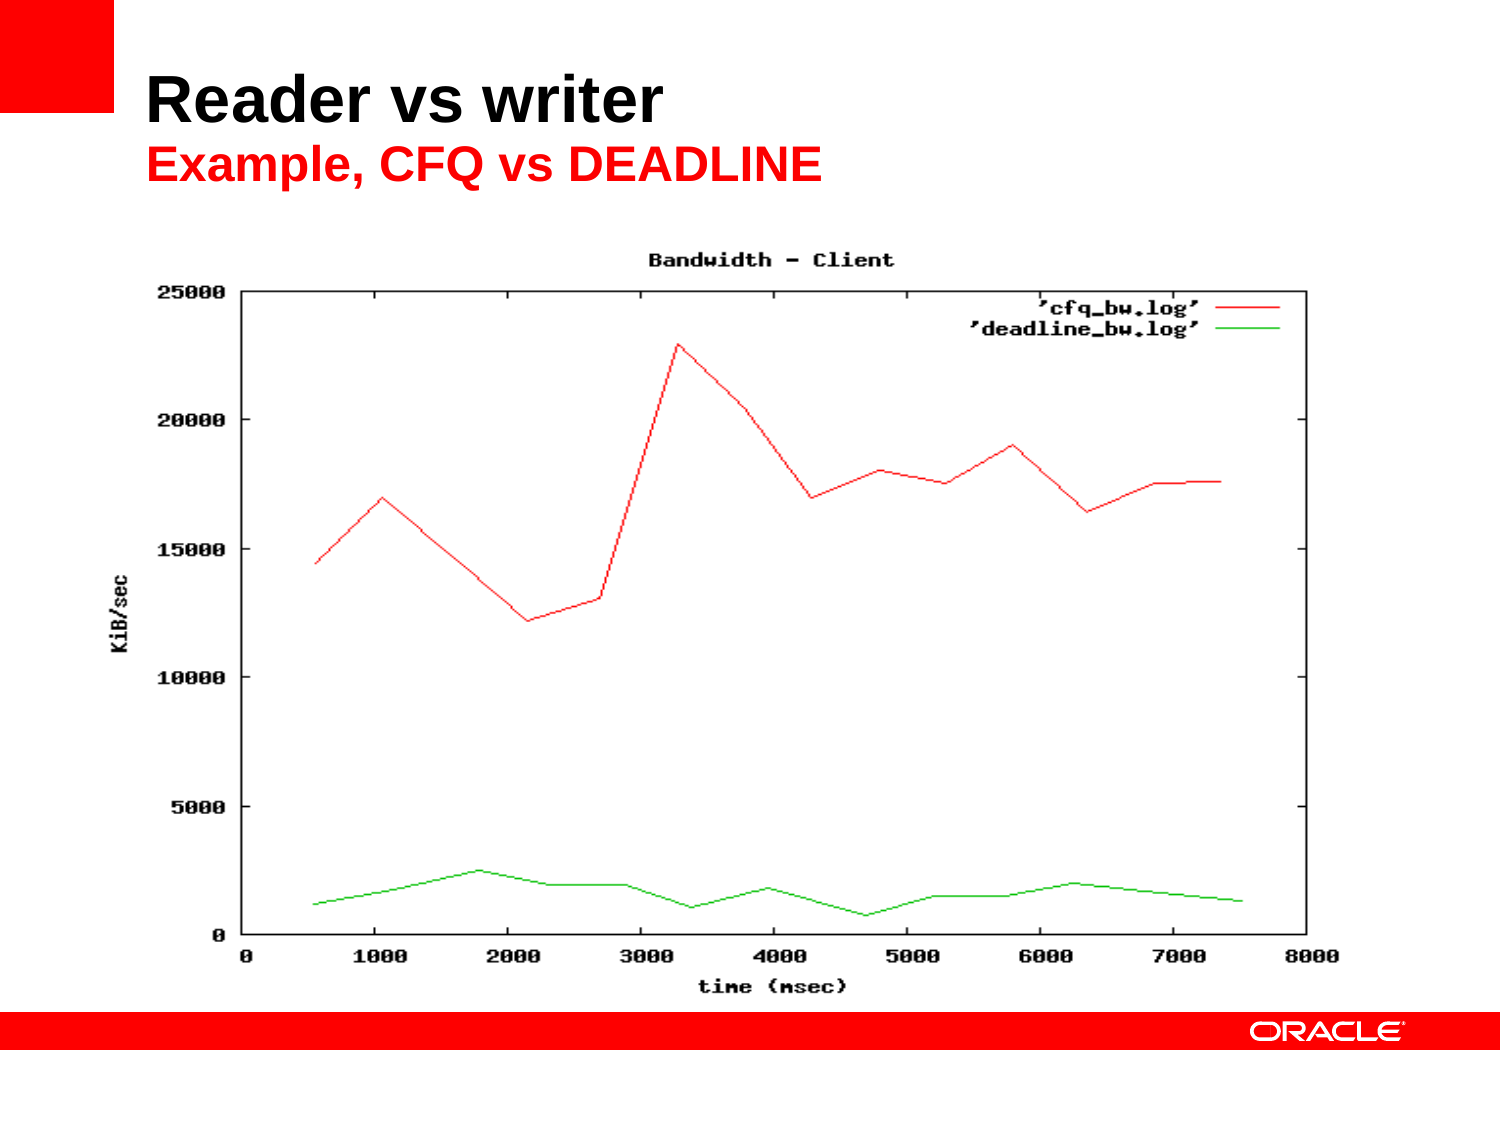

# Reader vs writer Example, CFQ vs DEADLINE